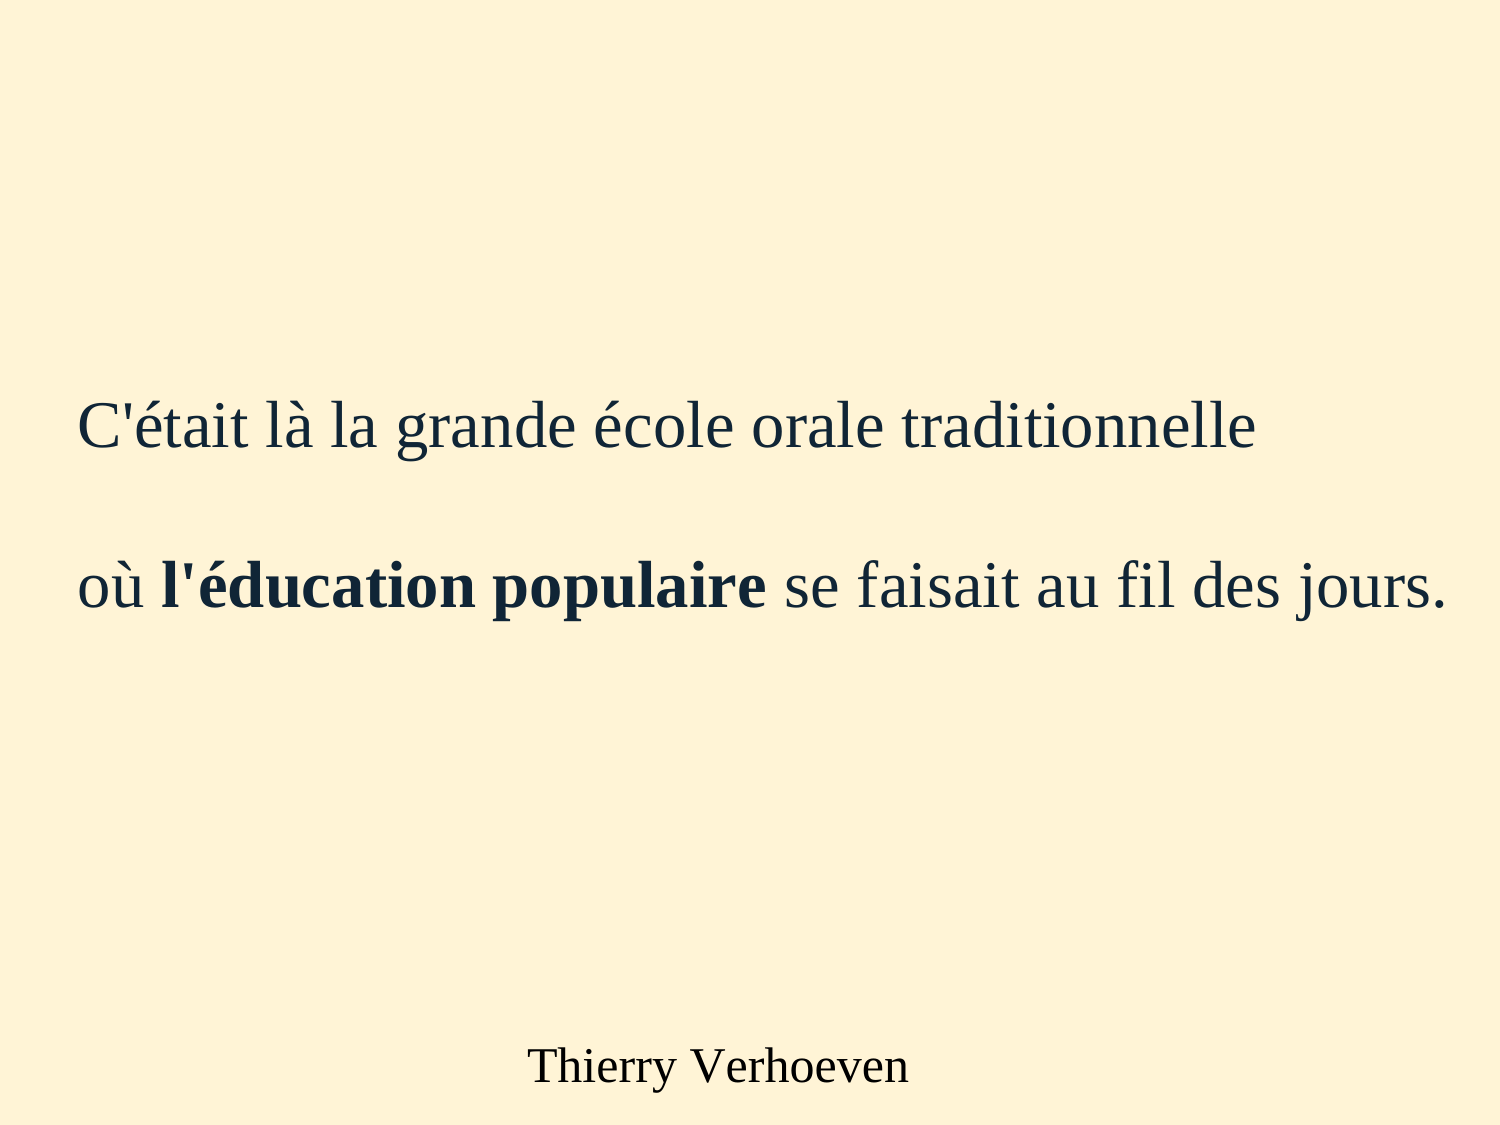

C'était là la grande école orale traditionnelle
où l'éducation populaire se faisait au fil des jours.
Thierry Verhoeven